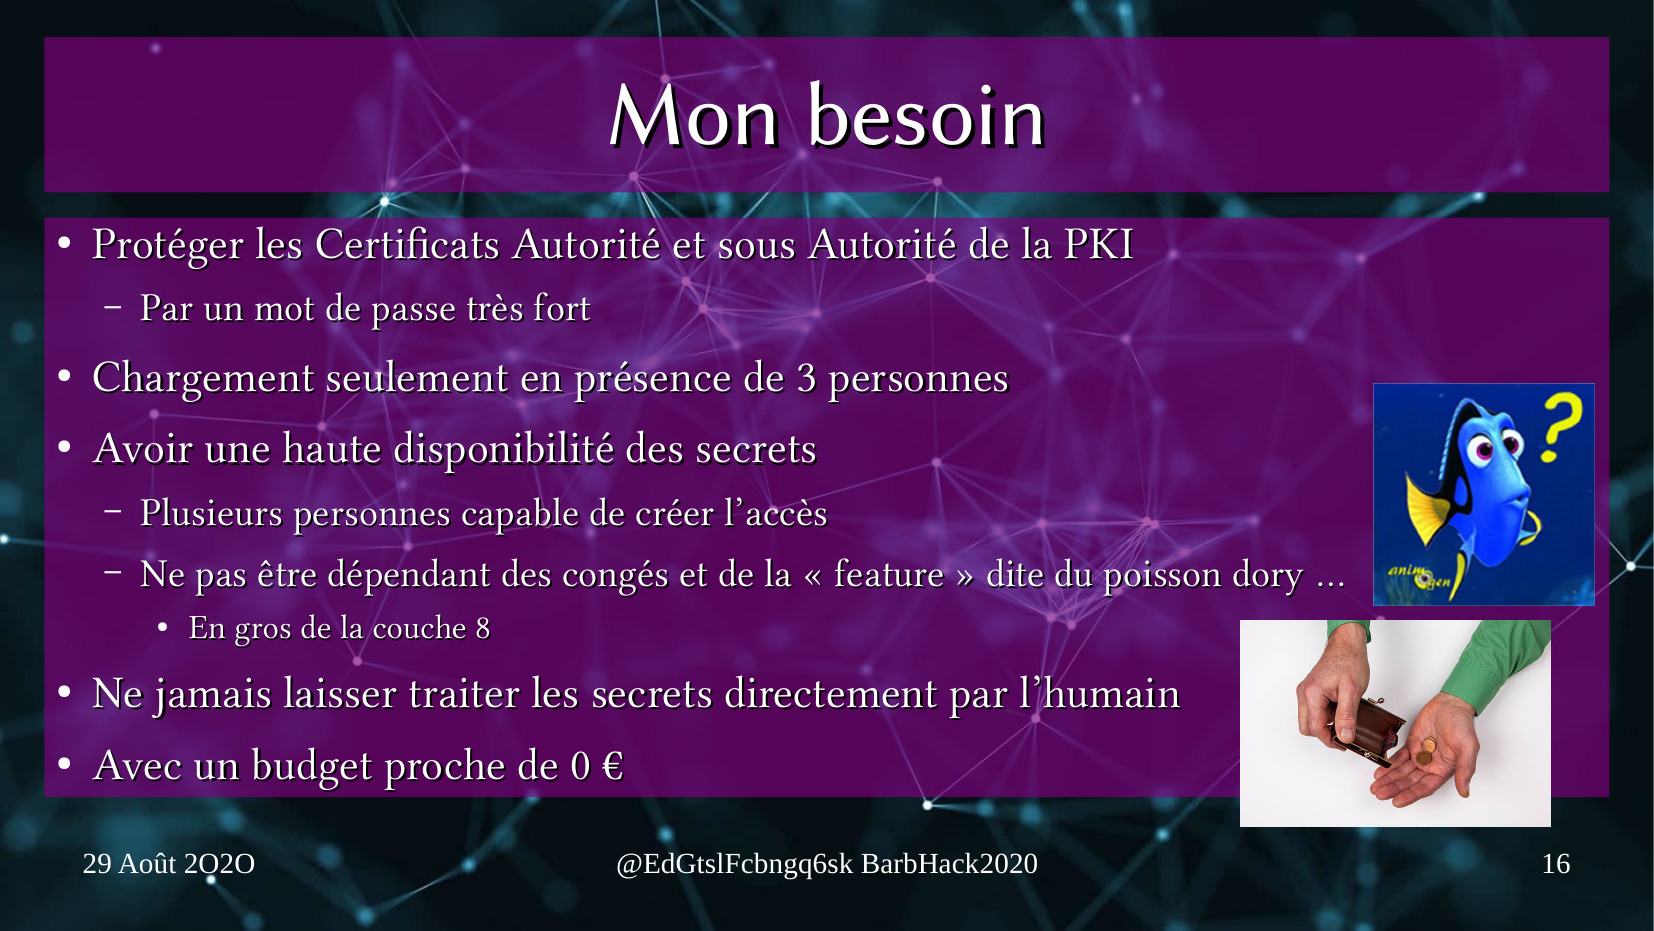

# Mon besoin
Protéger les Certificats Autorité et sous Autorité de la PKI
Par un mot de passe très fort
Chargement seulement en présence de 3 personnes
Avoir une haute disponibilité des secrets
Plusieurs personnes capable de créer l’accès
Ne pas être dépendant des congés et de la « feature » dite du poisson dory …
En gros de la couche 8
Ne jamais laisser traiter les secrets directement par l’humain
Avec un budget proche de 0 €
29 Août 2O2O
@EdGtslFcbngq6sk BarbHack2020
16